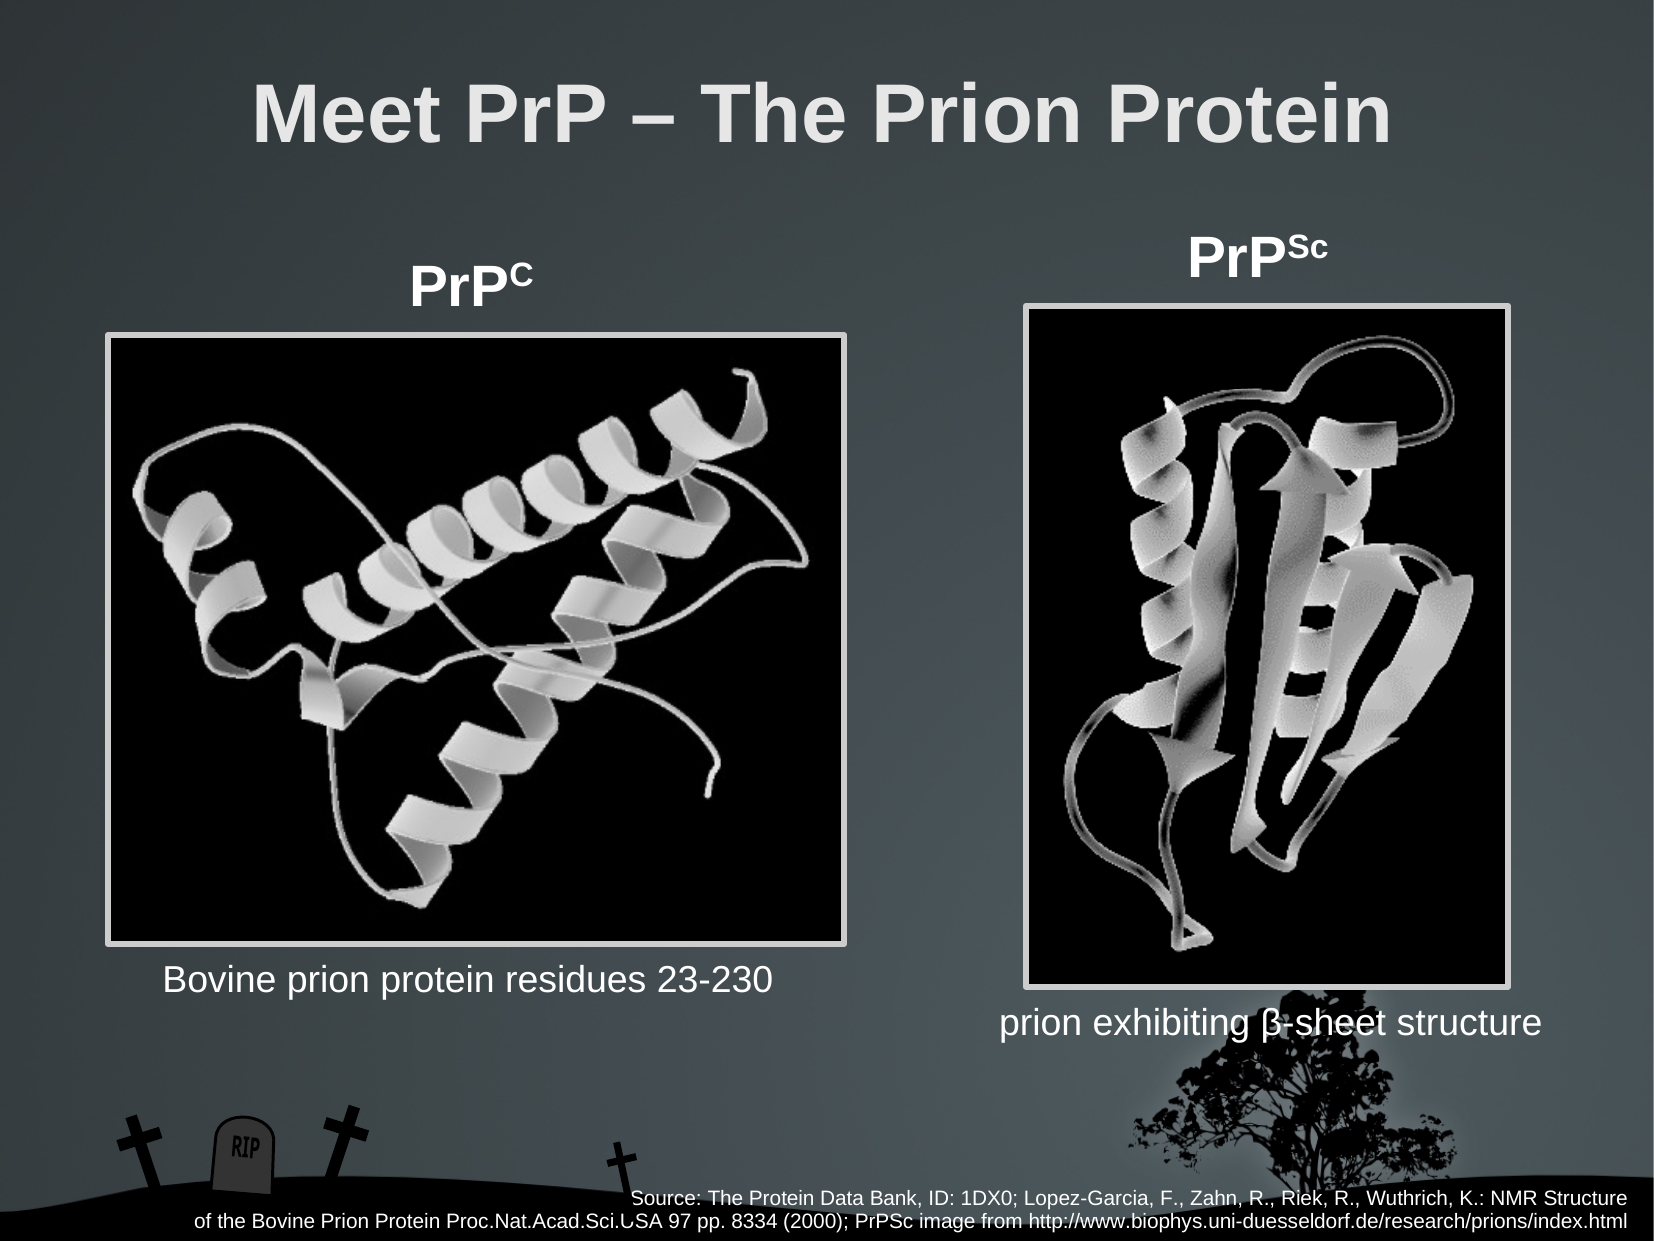

# Meet PrP – The Prion Protein
PrPSc
PrPC
Bovine prion protein residues 23-230
prion exhibiting β-sheet structure
RIP
Source: The Protein Data Bank, ID: 1DX0; Lopez-Garcia, F., Zahn, R., Riek, R., Wuthrich, K.: NMR Structure
 of the Bovine Prion Protein Proc.Nat.Acad.Sci.USA 97 pp. 8334 (2000); PrPSc image from http://www.biophys.uni-duesseldorf.de/research/prions/index.html